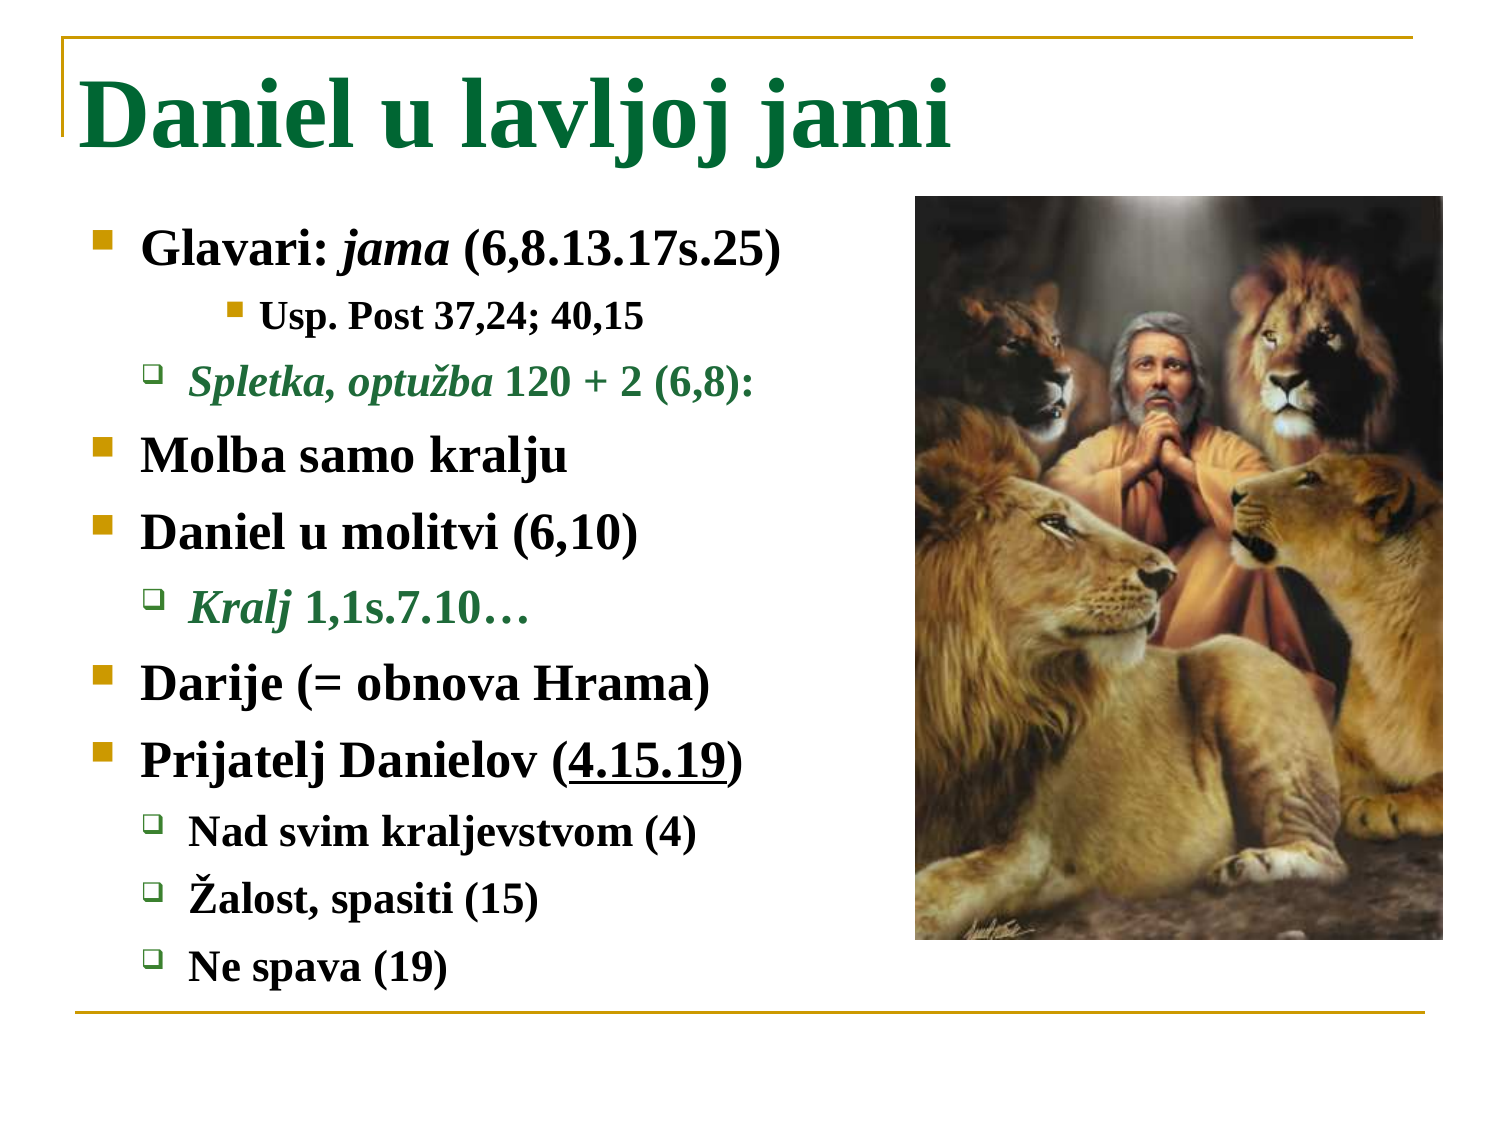

# Daniel u lavljoj jami
Glavari: jama (6,8.13.17s.25)
Usp. Post 37,24; 40,15
Spletka, optužba 120 + 2 (6,8):
Molba samo kralju
Daniel u molitvi (6,10)
Kralj 1,1s.7.10…
Darije (= obnova Hrama)
Prijatelj Danielov (4.15.19)
Nad svim kraljevstvom (4)
Žalost, spasiti (15)
Ne spava (19)